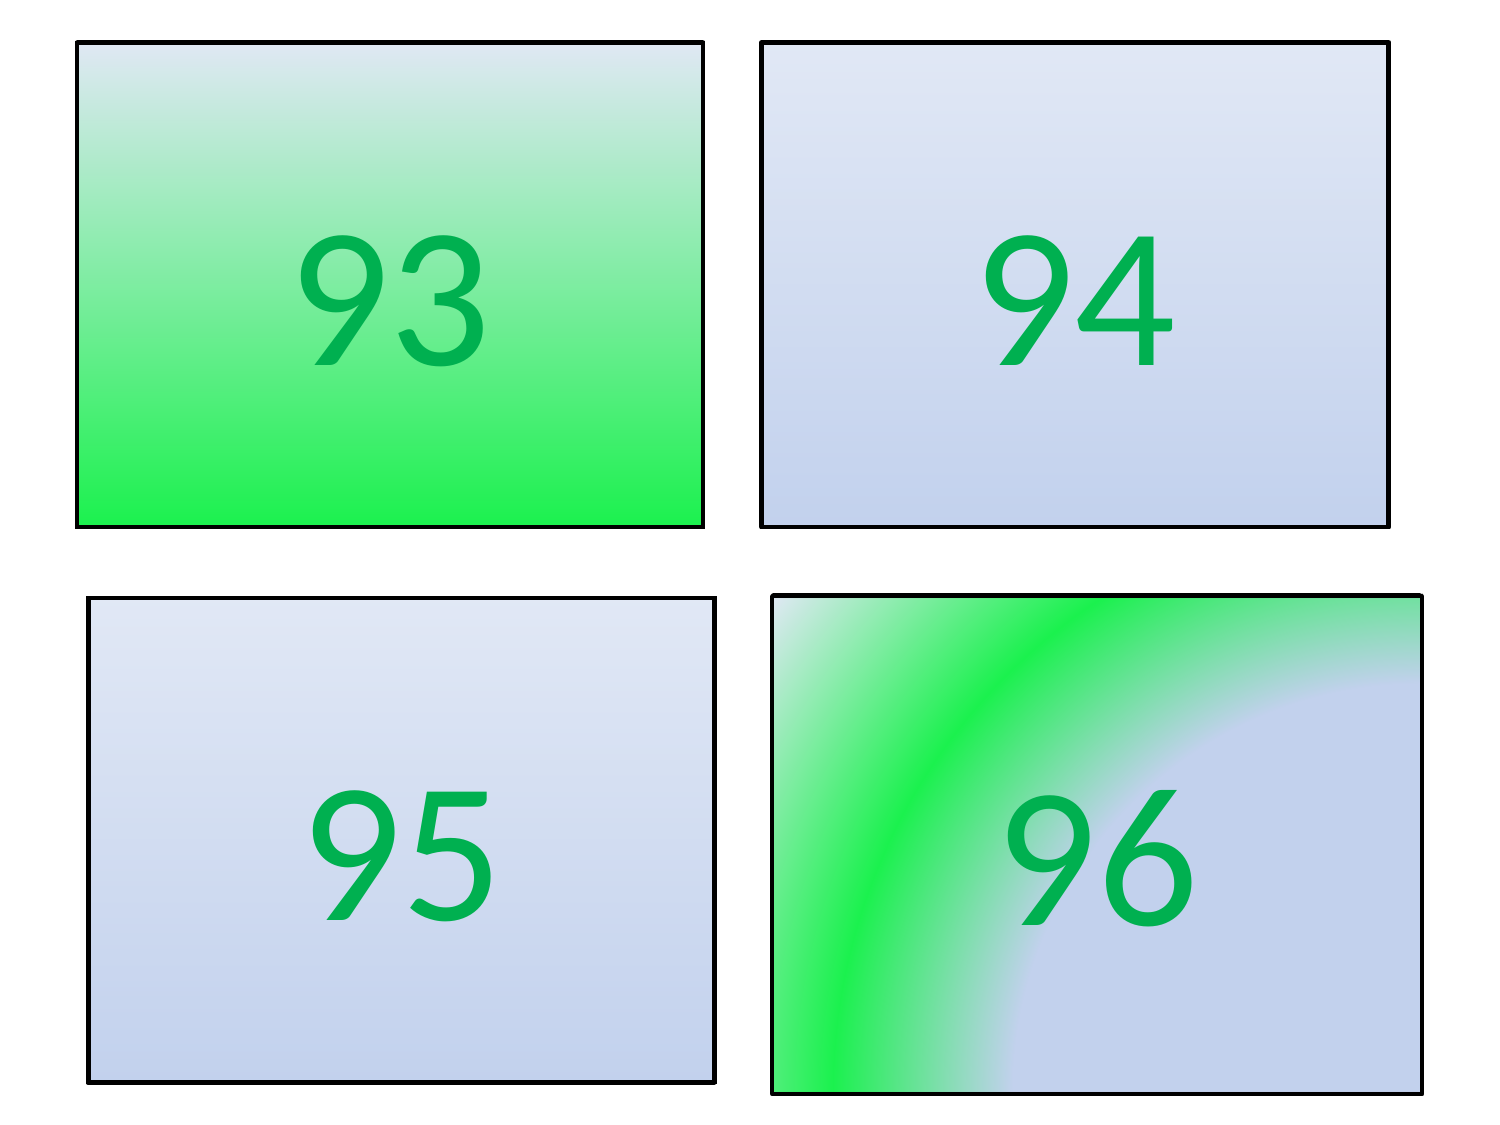

Mění se teplota vzduchu v průběhu dne?
Co je to termograf
 a k čemu slouží?
93
94
Dokážeš nakreslit graf z hodnot této tabulky?
c
Čas [h]
 4 8 10 12 14
Teplota [°C]
 0 4 8 10 15
96
Dokážeš nakreslit graf z hodnot této tabulky?
95
c
Čas [h]
6 8 10 12 14
 Teplota [°C]
11 15 18 19 20